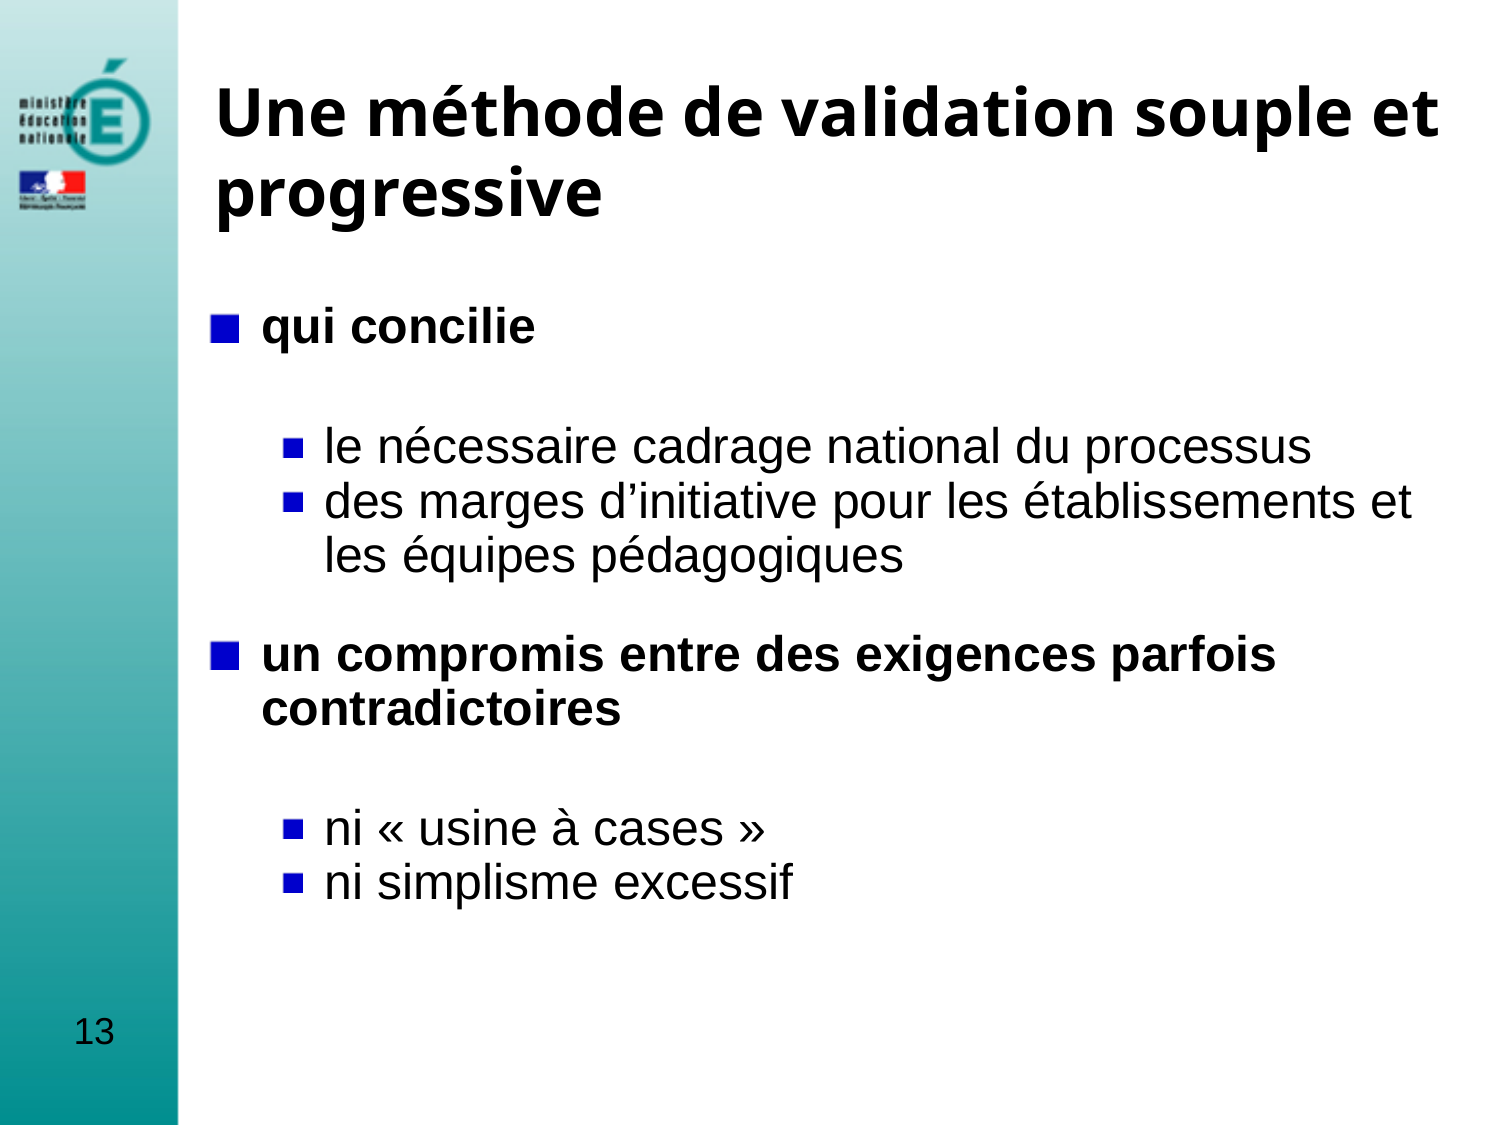

# Une méthode de validation souple et progressive
qui concilie
le nécessaire cadrage national du processus
des marges d’initiative pour les établissements et les équipes pédagogiques
un compromis entre des exigences parfois contradictoires
ni « usine à cases »
ni simplisme excessif